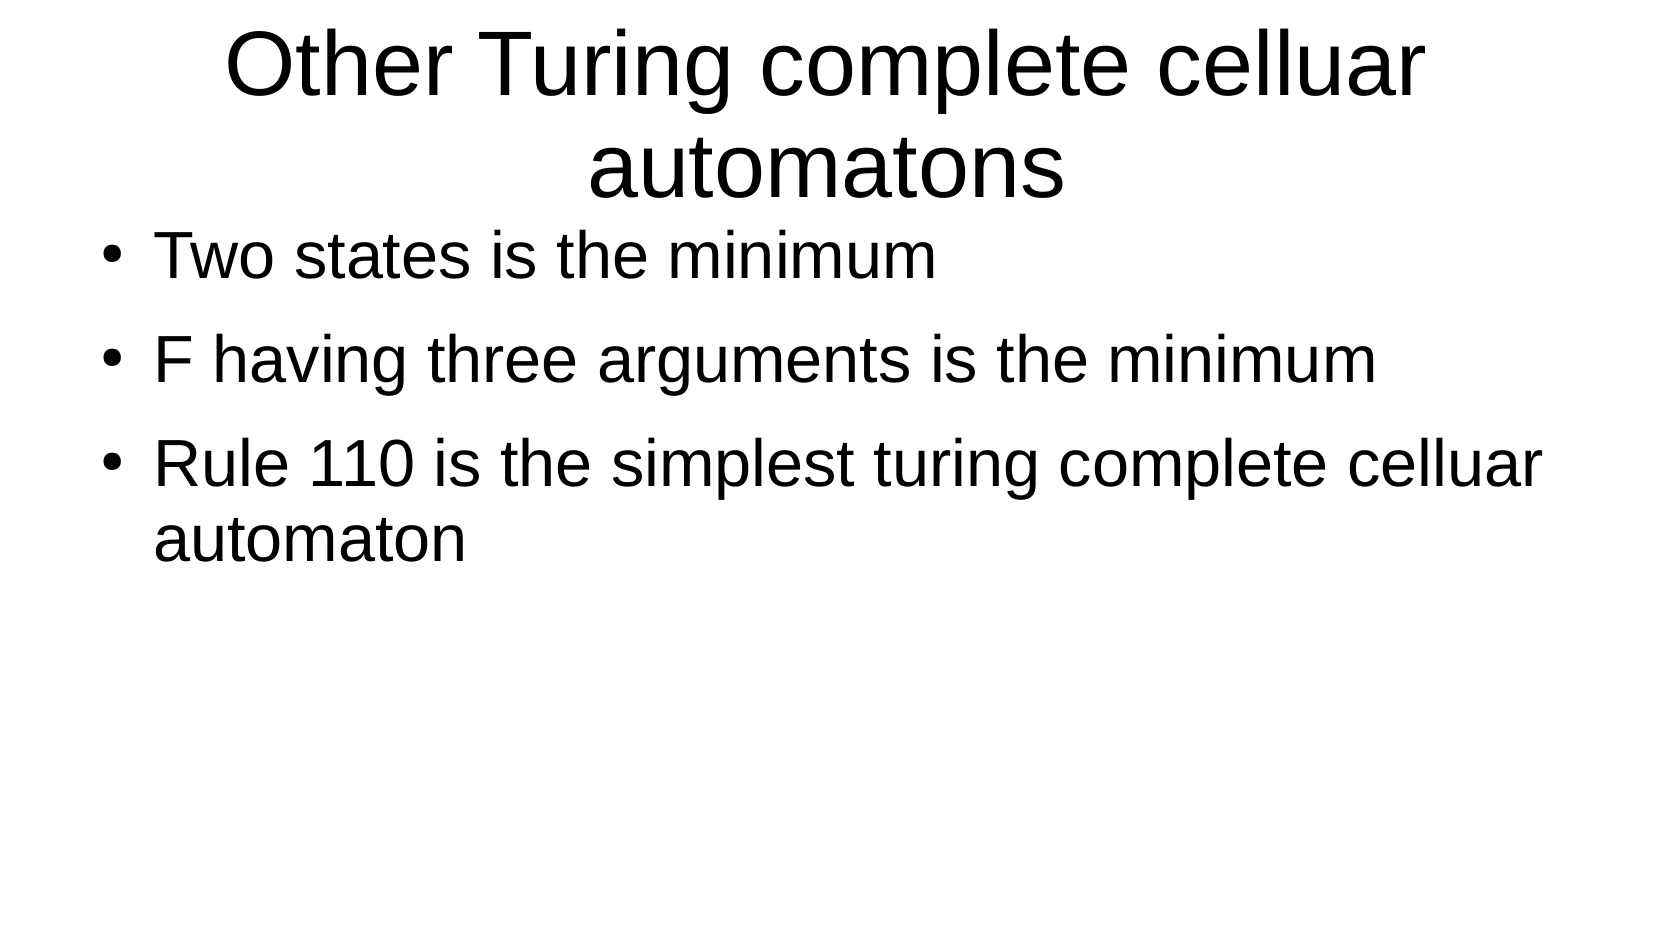

# Other Turing complete celluar automatons
Two states is the minimum
F having three arguments is the minimum
Rule 110 is the simplest turing complete celluar automaton